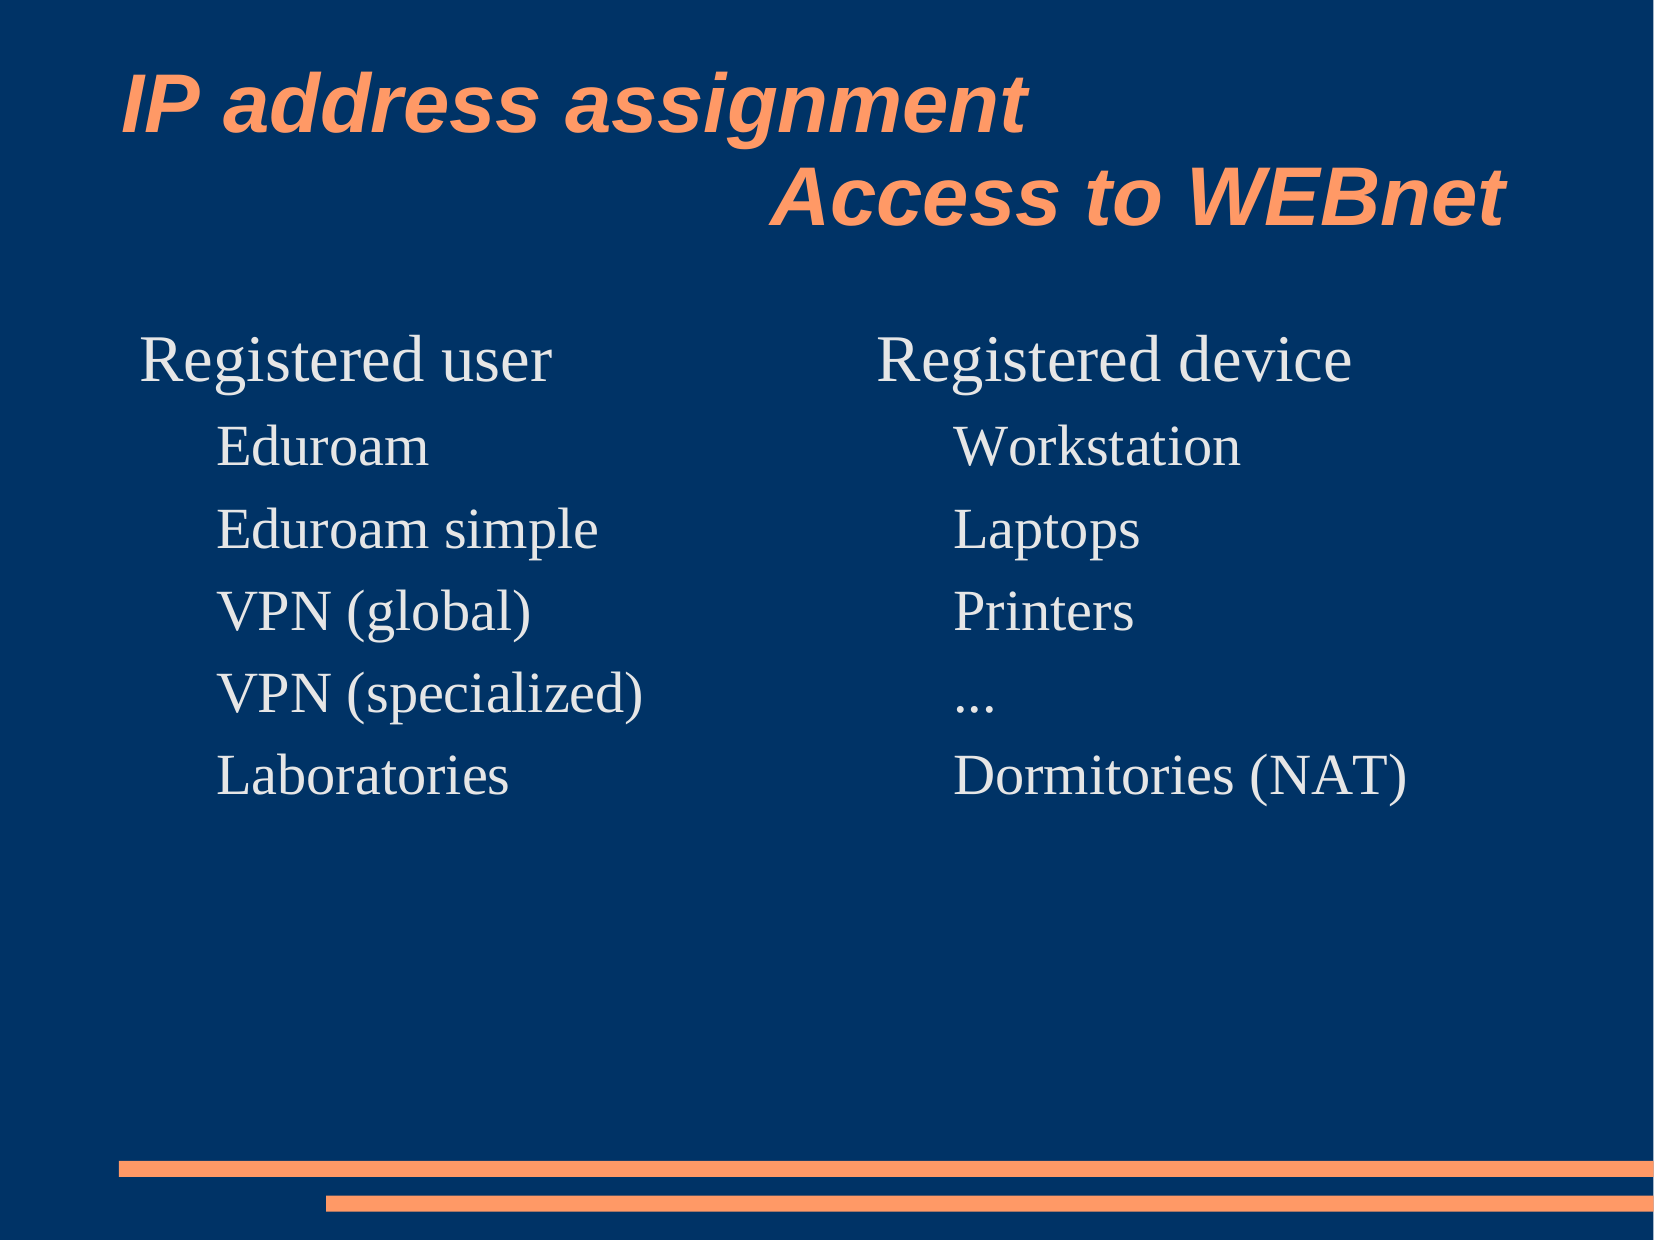

# IP address assignment Access to WEBnet
Registered user
Eduroam
Eduroam simple
VPN (global)
VPN (specialized)
Laboratories
Registered device
Workstation
Laptops
Printers
...
Dormitories (NAT)